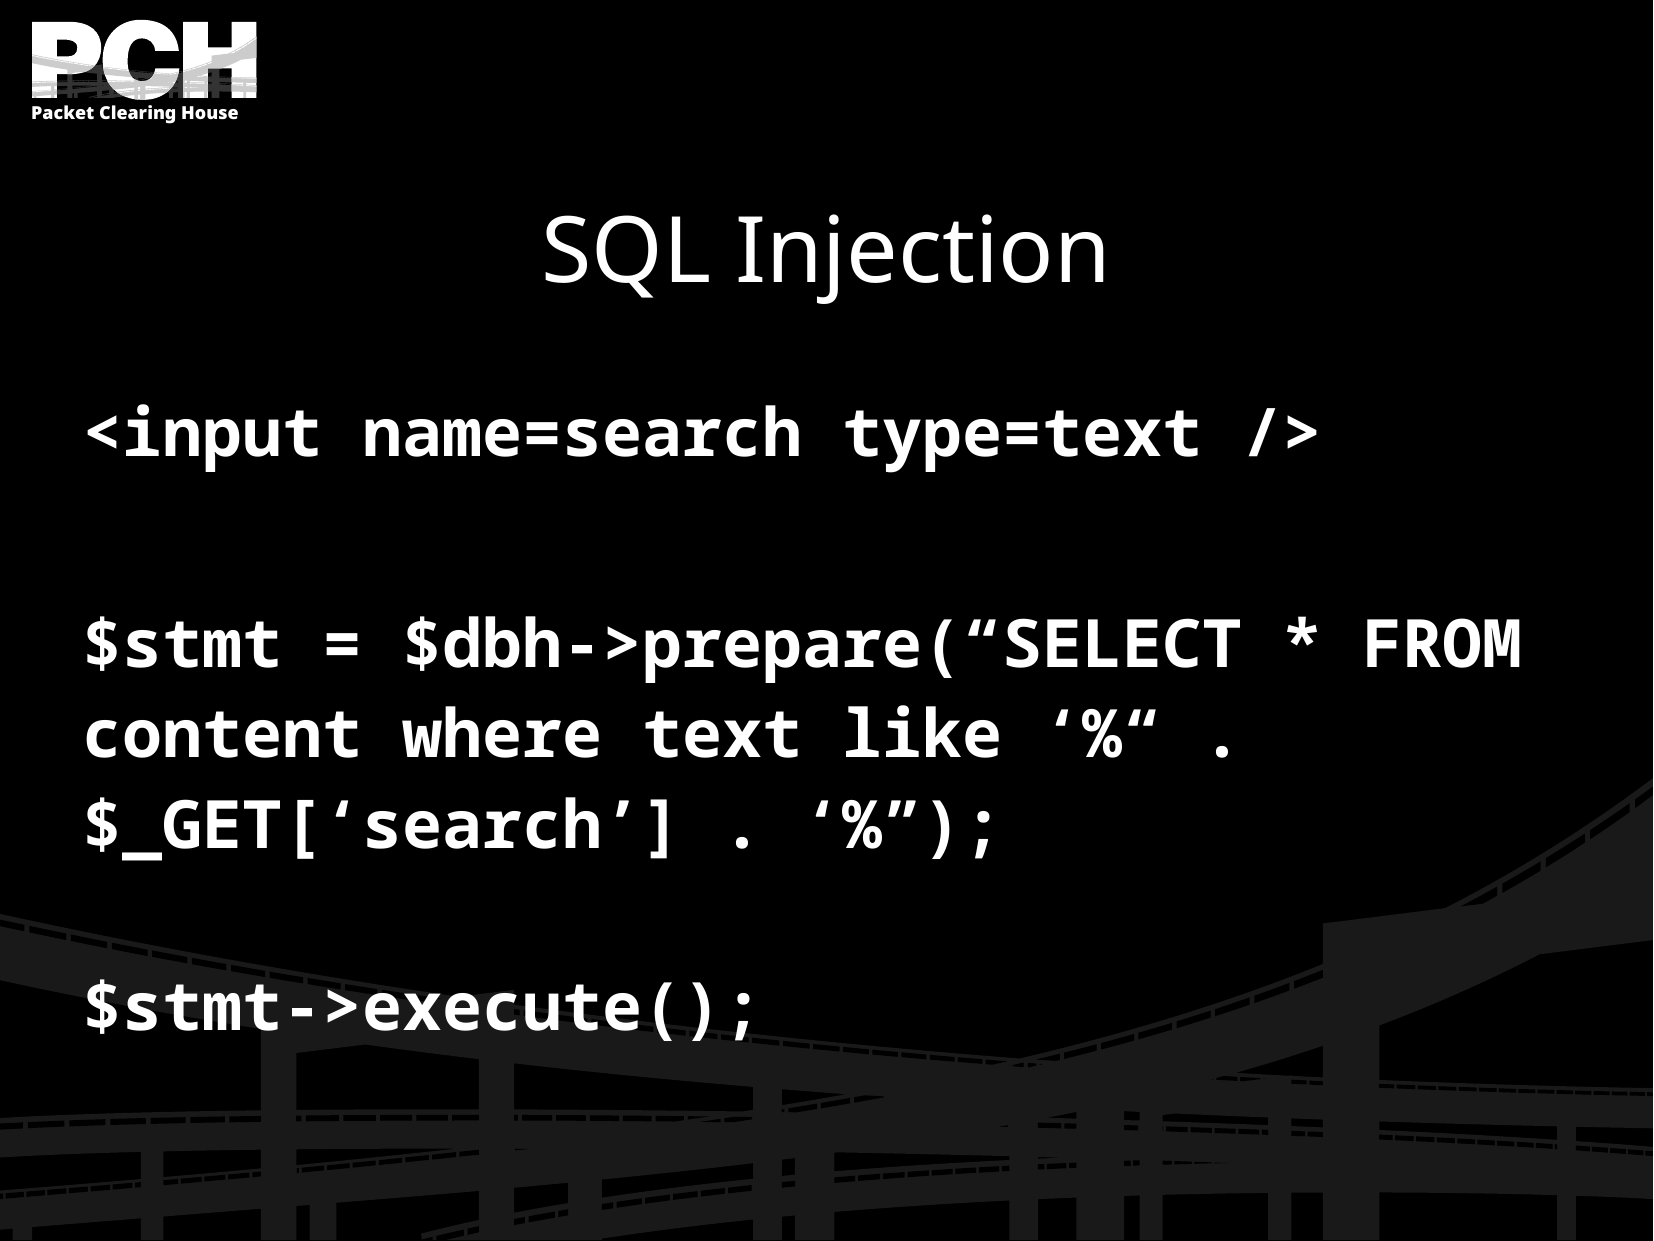

# SQL Injection
<input name=search type=text />
$stmt = $dbh->prepare(“SELECT * FROM content where text like ‘%“ . $_GET[‘search’] . ‘%”);
$stmt->execute();